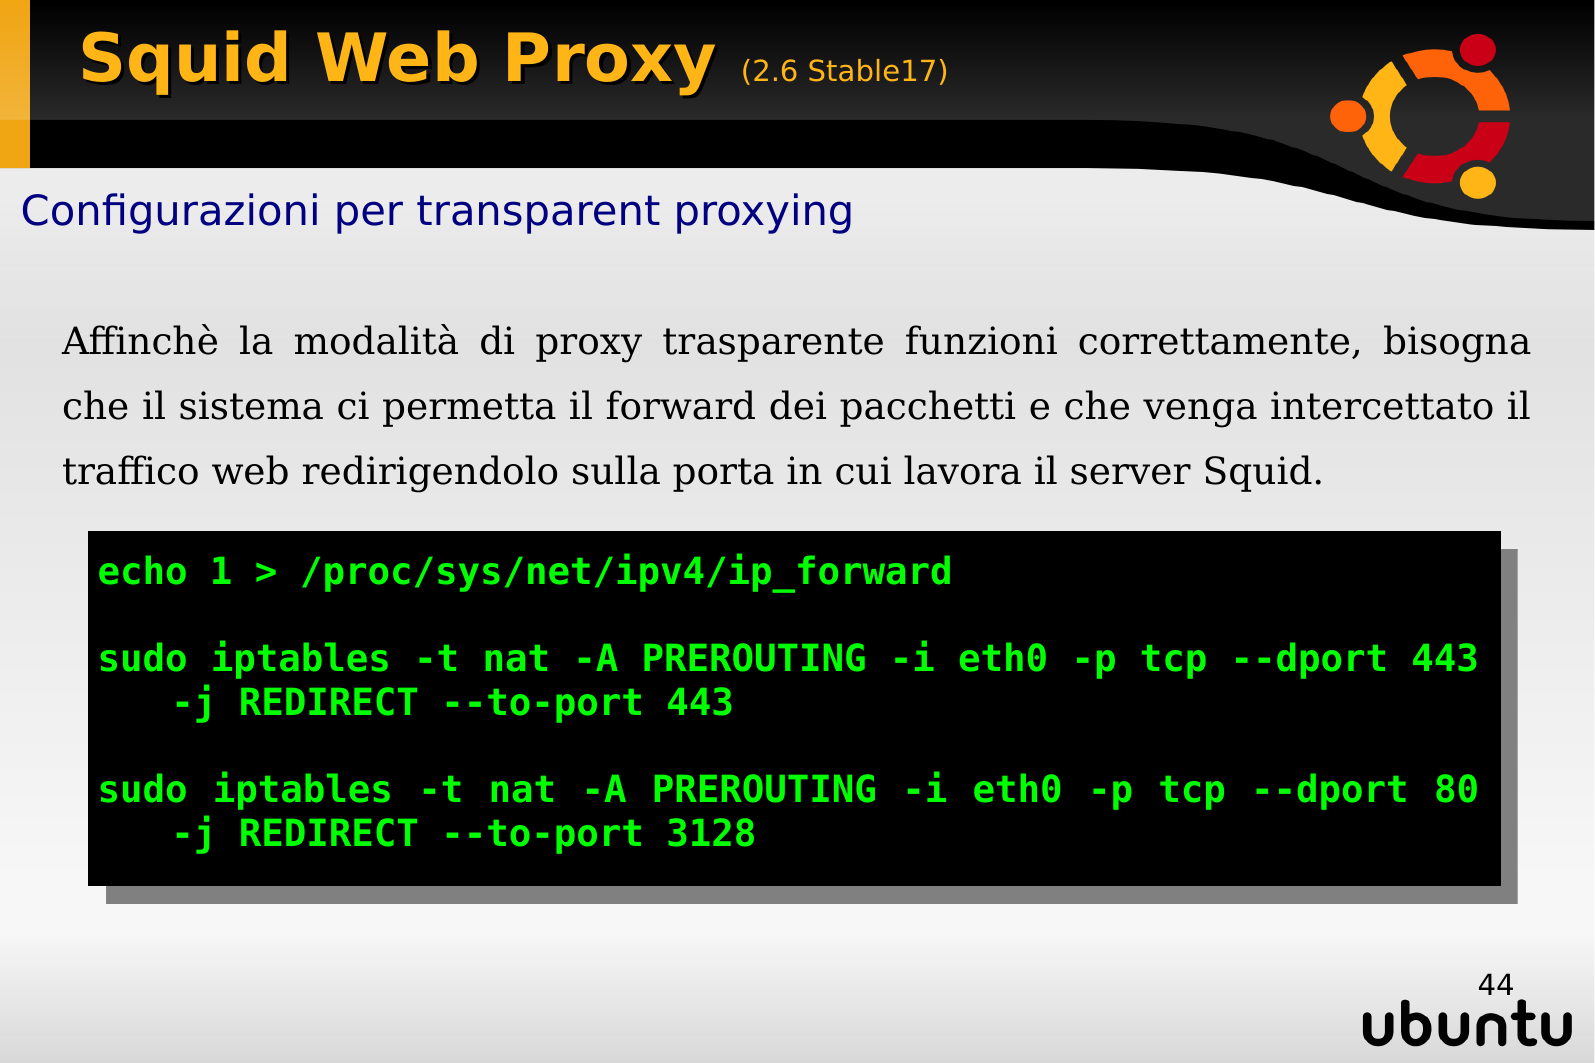

Squid Web Proxy (2.6 Stable17)
Configurazioni per transparent proxying
Affinchè la modalità di proxy trasparente funzioni correttamente, bisogna che il sistema ci permetta il forward dei pacchetti e che venga intercettato il traffico web redirigendolo sulla porta in cui lavora il server Squid.
echo 1 > /proc/sys/net/ipv4/ip_forward
sudo iptables -t nat -A PREROUTING -i eth0 -p tcp --dport 443 	-j REDIRECT --to-port 443
sudo iptables -t nat -A PREROUTING -i eth0 -p tcp --dport 80 	-j REDIRECT --to-port 3128
44